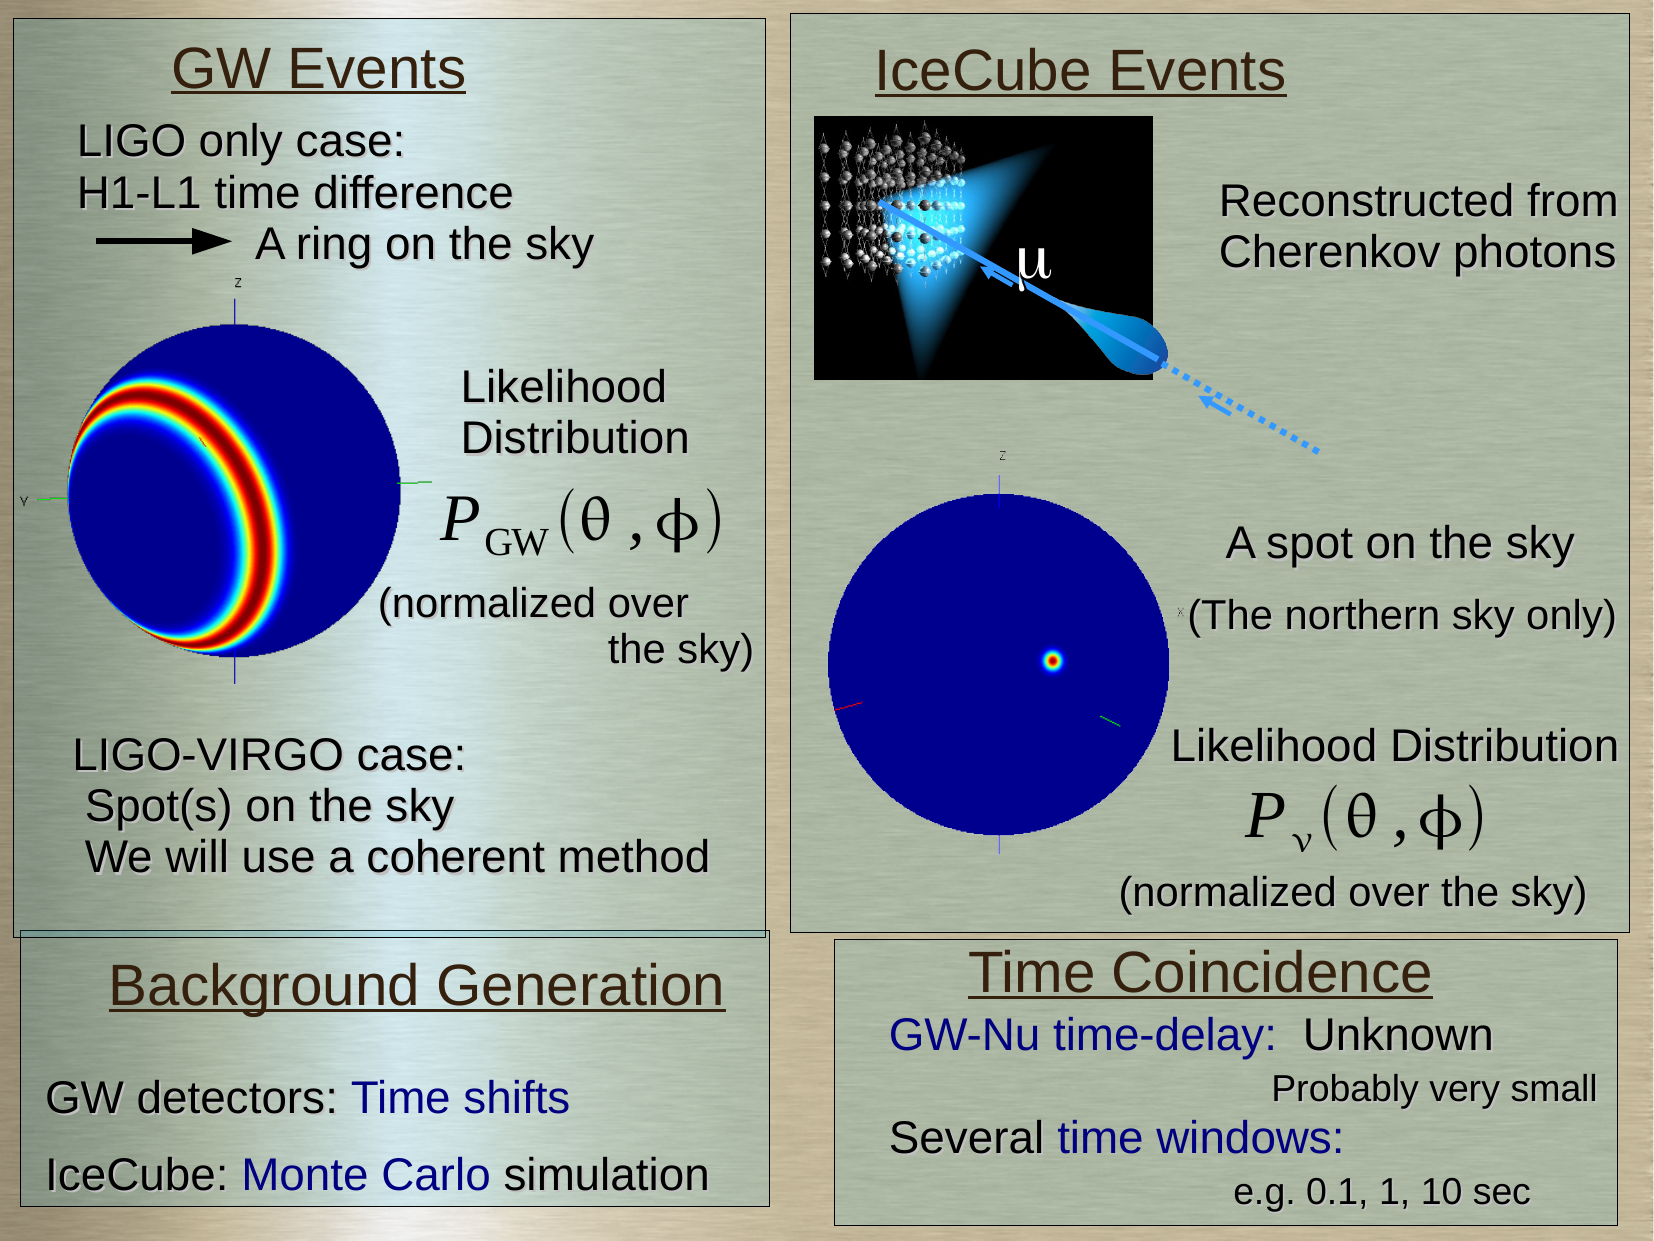

GW Events
IceCube Events
LIGO only case:
H1-L1 time difference
 A ring on the sky
Reconstructed from
Cherenkov photons

Likelihood
Distribution
A spot on the sky
(normalized over
 the sky)
(The northern sky only)
Likelihood Distribution
LIGO-VIRGO case:
 Spot(s) on the sky
 We will use a coherent method
(normalized over the sky)
Time Coincidence
Background Generation
 GW-Nu time-delay: Unknown
 Probably very small
 Several time windows:
 e.g. 0.1, 1, 10 sec
 GW detectors: Time shifts
 IceCube: Monte Carlo simulation